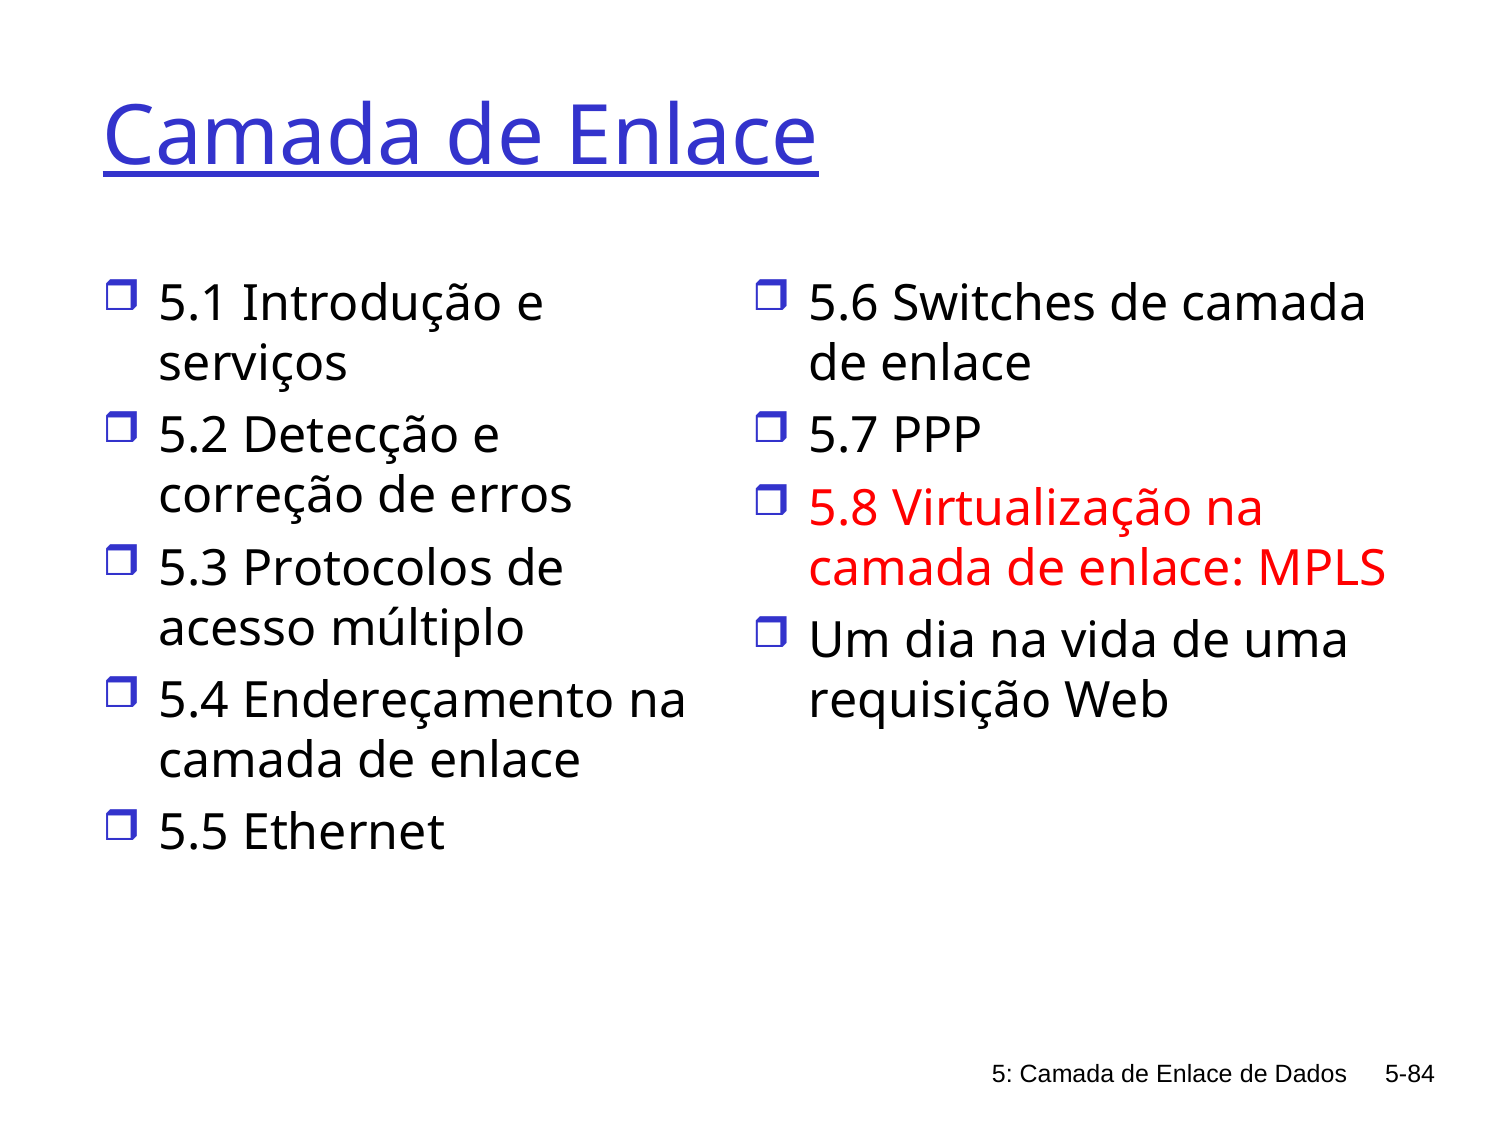

# Camada de Enlace
5.1 Introdução e serviços
5.2 Detecção e correção de erros
5.3 Protocolos de acesso múltiplo
5.4 Endereçamento na camada de enlace
5.5 Ethernet
5.6 Switches de camada de enlace
5.7 PPP
5.8 Virtualização na camada de enlace: MPLS
Um dia na vida de uma requisição Web
5: Camada de Enlace de Dados